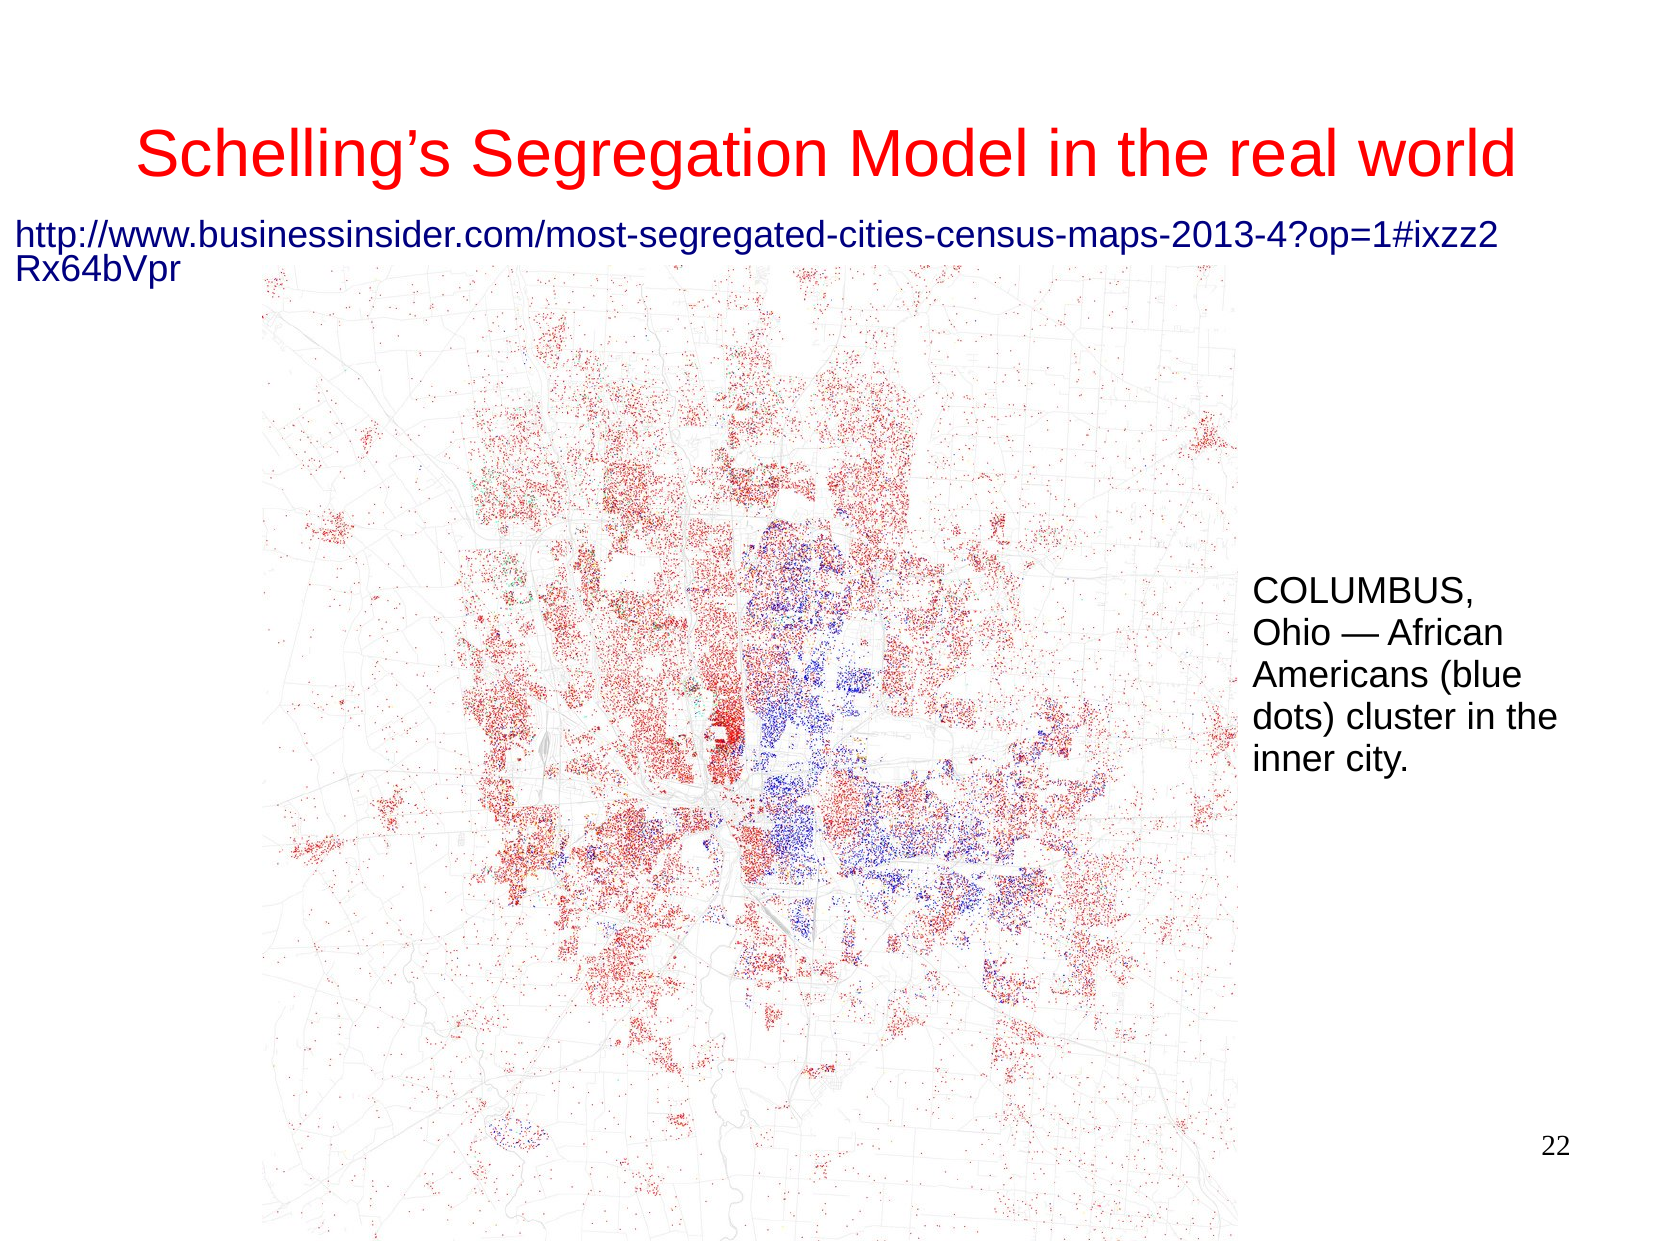

# Schelling’s Segregation Model in the real world
http://www.businessinsider.com/most-segregated-cities-census-maps-2013-4?op=1#ixzz2Rx64bVpr
COLUMBUS, Ohio — African Americans (blue dots) cluster in the inner city.
Complex Systems
22